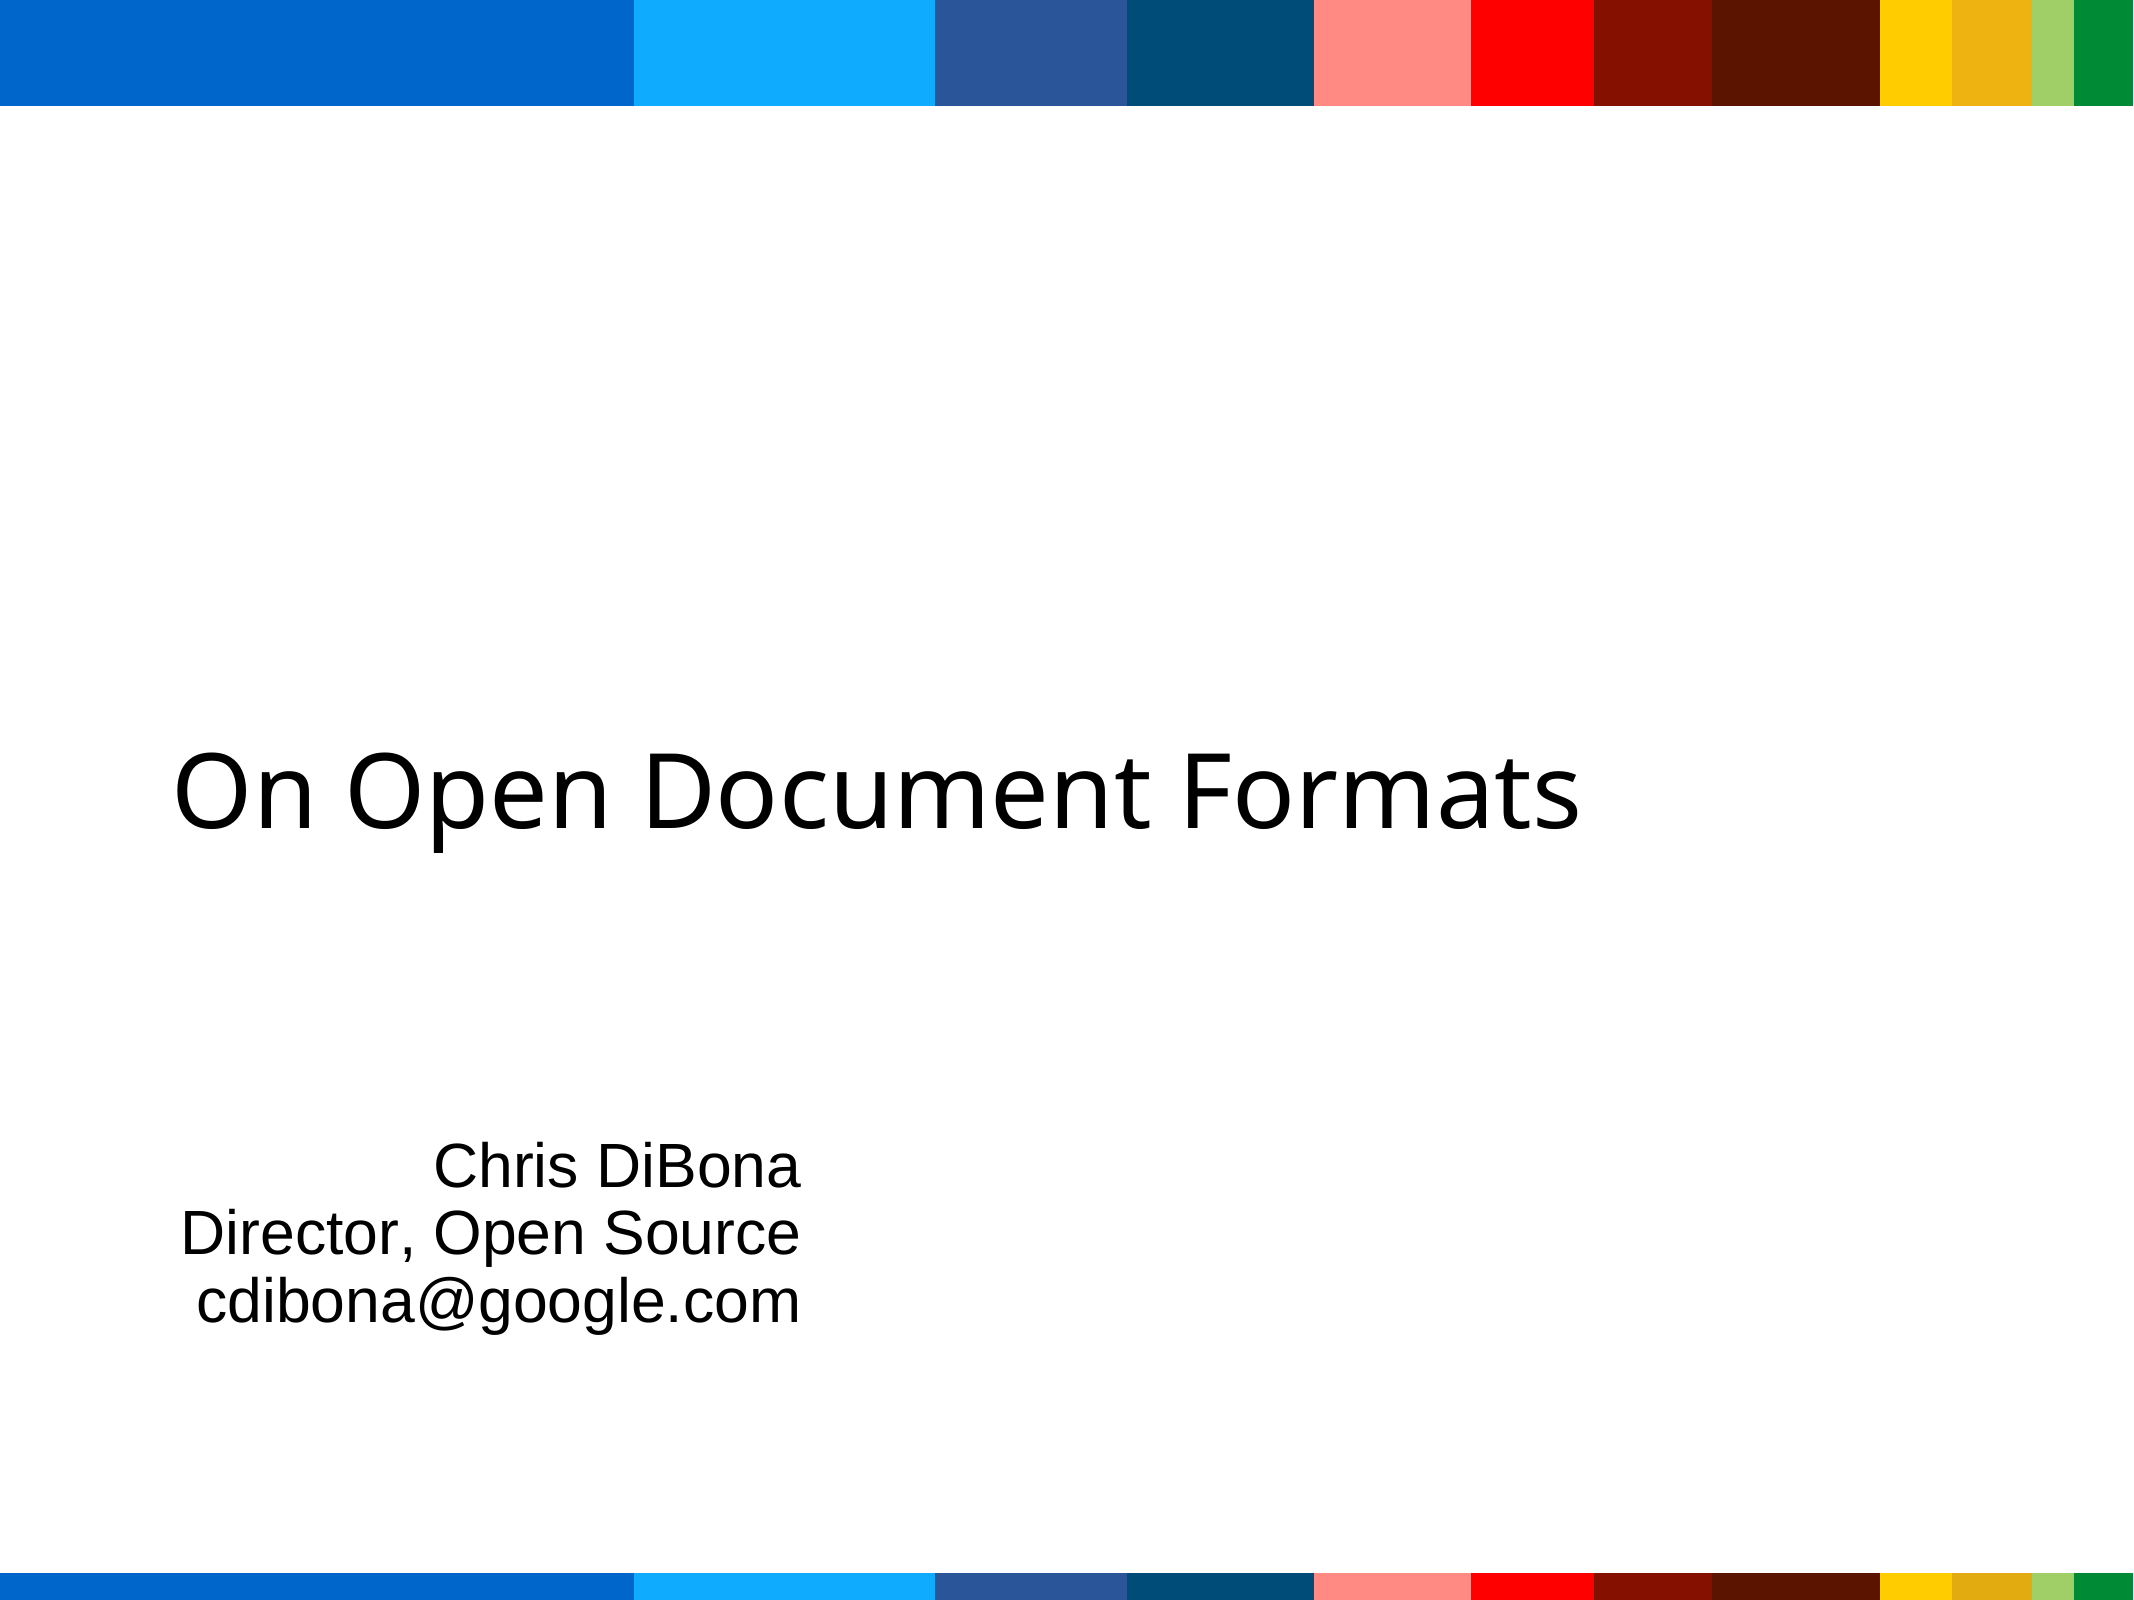

# On Open Document Formats
Chris DiBona
Director, Open Source
cdibona@google.com